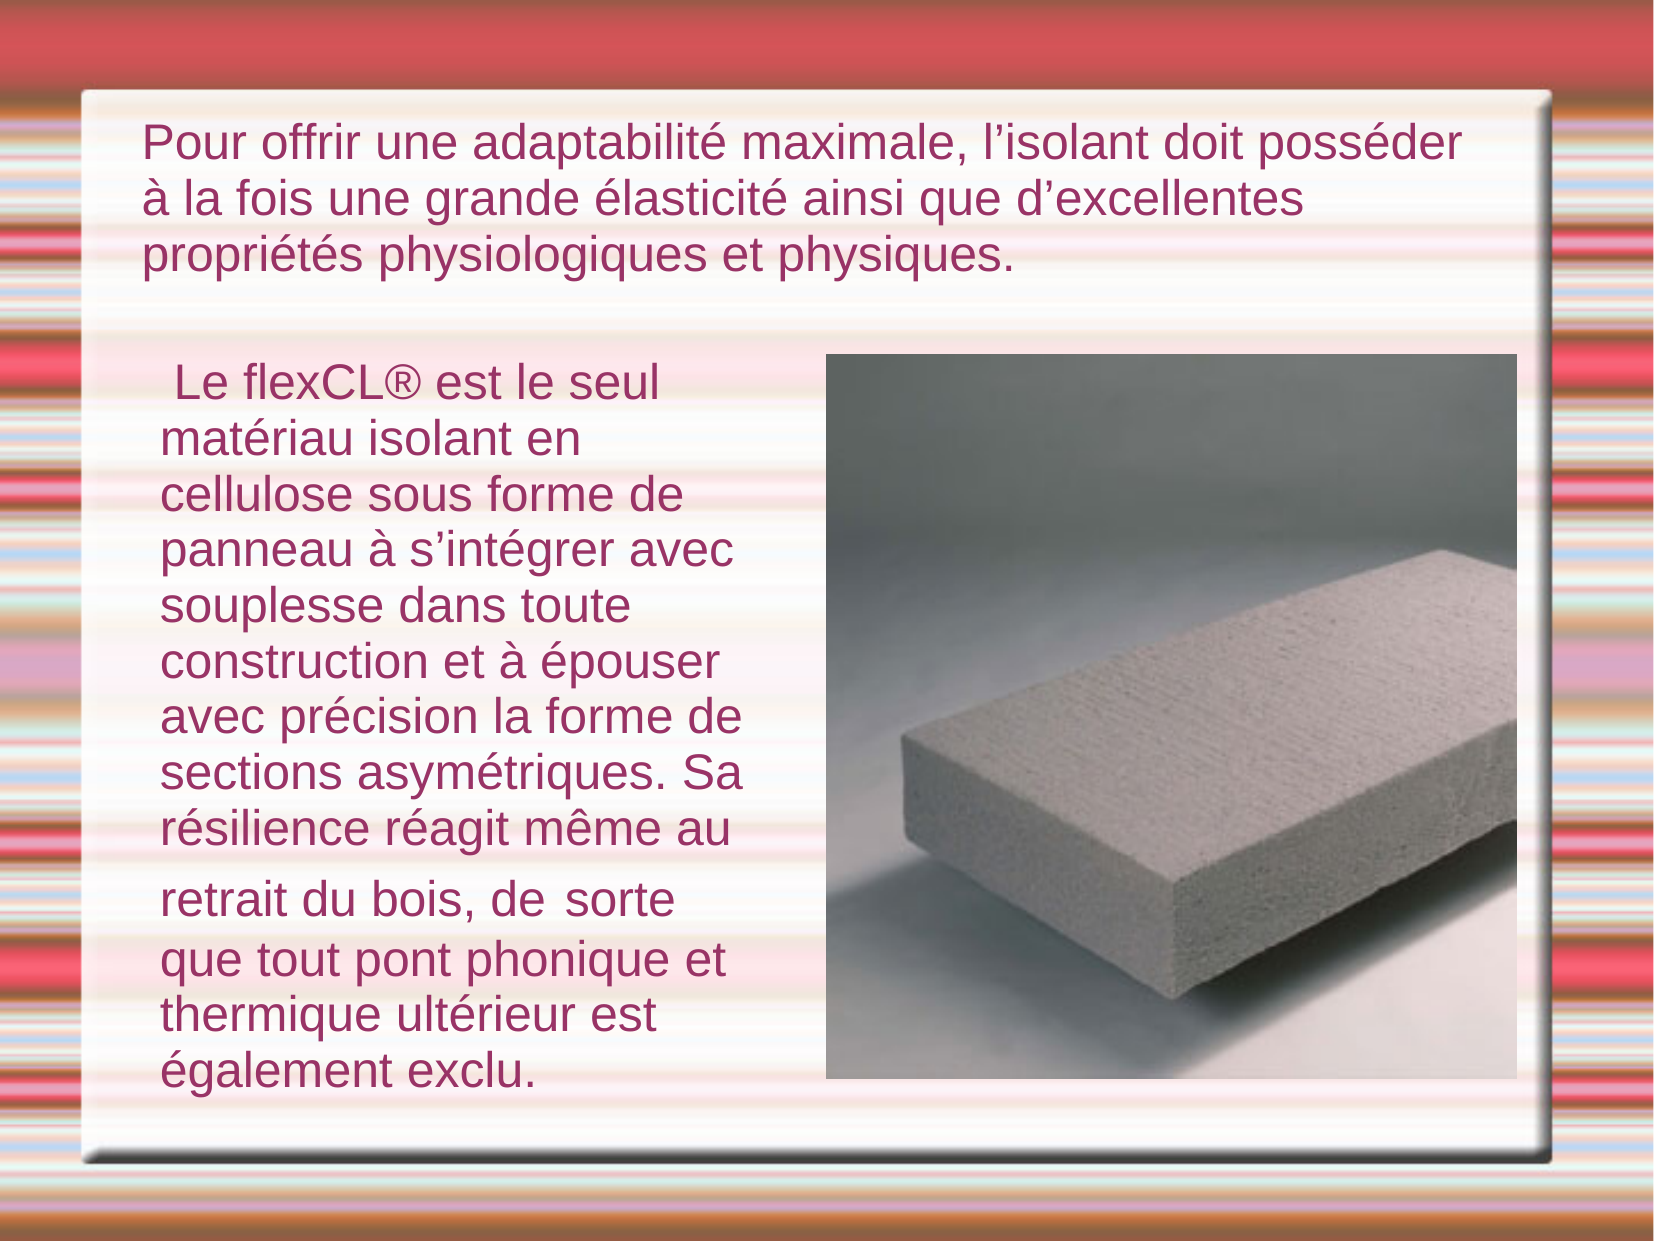

Pour offrir une adaptabilité maximale, l’isolant doit posséder à la fois une grande élasticité ainsi que d’excellentes propriétés physiologiques et physiques.
# Le flexCL® est le seul matériau isolant en cellulose sous forme de panneau à s’intégrer avec souplesse dans toute construction et à épouser avec précision la forme de sections asymétriques. Sa résilience réagit même au retrait du bois, de sorte que tout pont phonique et thermique ultérieur est également exclu.